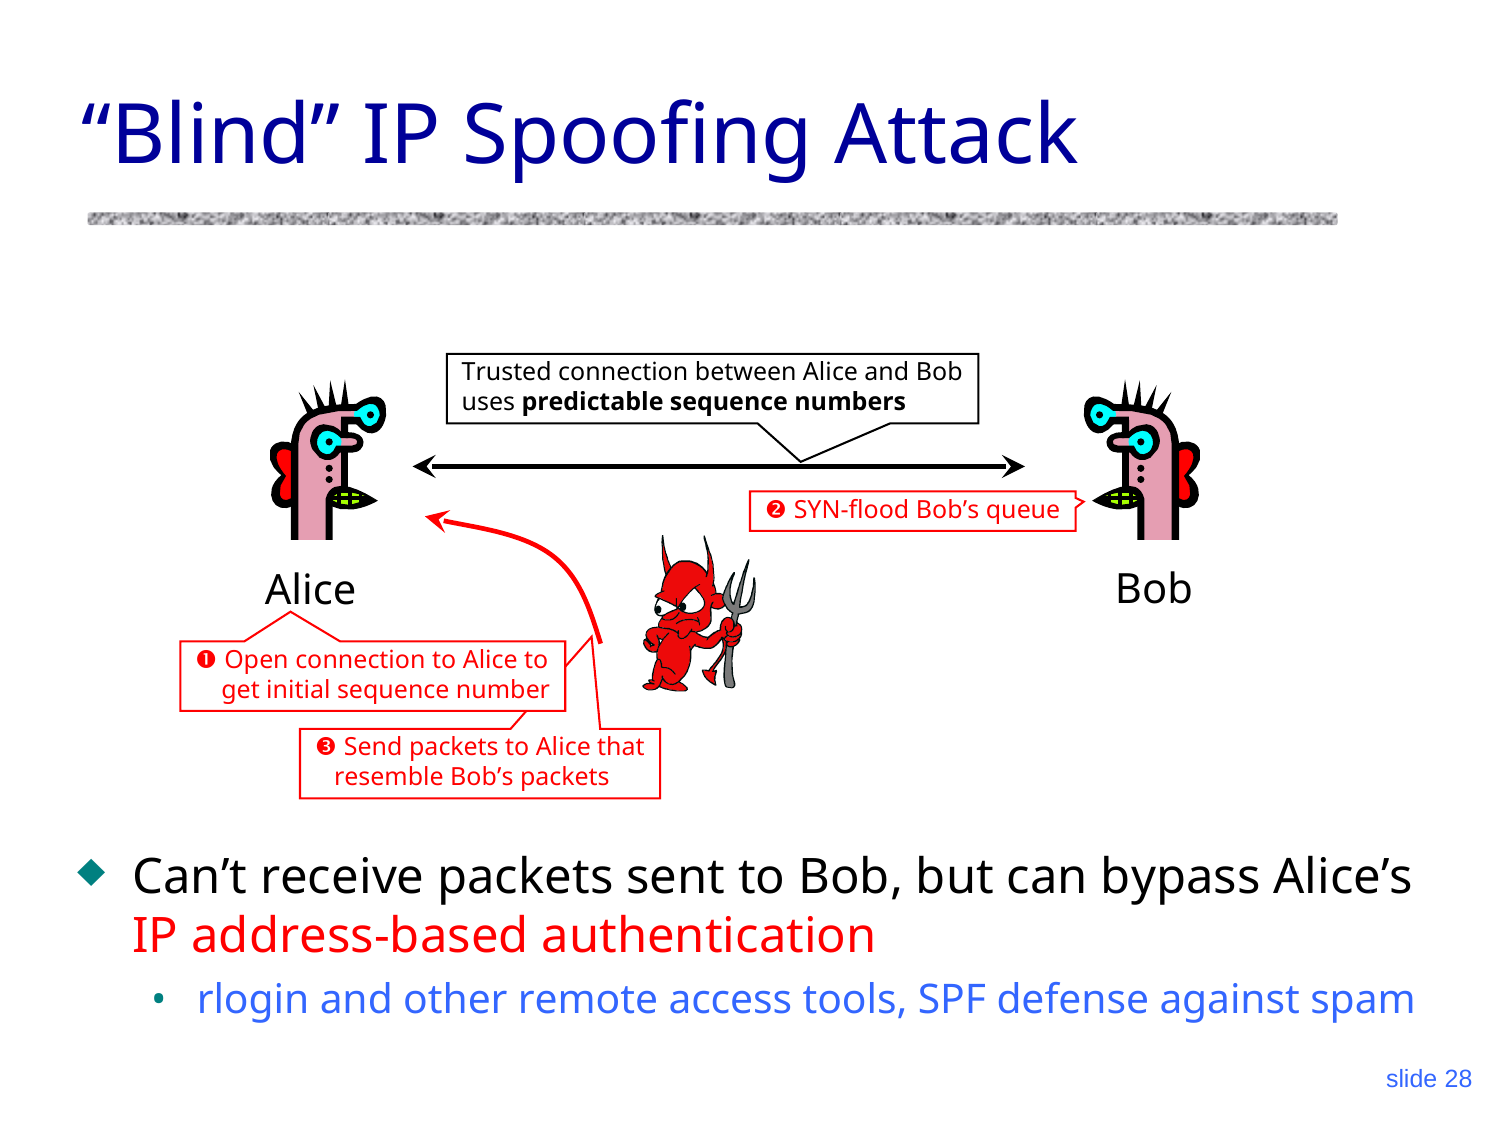

# “Blind” IP Spoofing Attack
Trusted connection between Alice and Bob
uses predictable sequence numbers
 SYN-flood Bob’s queue
Bob
Alice
 Open connection to Alice to
 get initial sequence number
 Send packets to Alice that
 resemble Bob’s packets
Can’t receive packets sent to Bob, but can bypass Alice’s IP address-based authentication
rlogin and other remote access tools, SPF defense against spam
slide